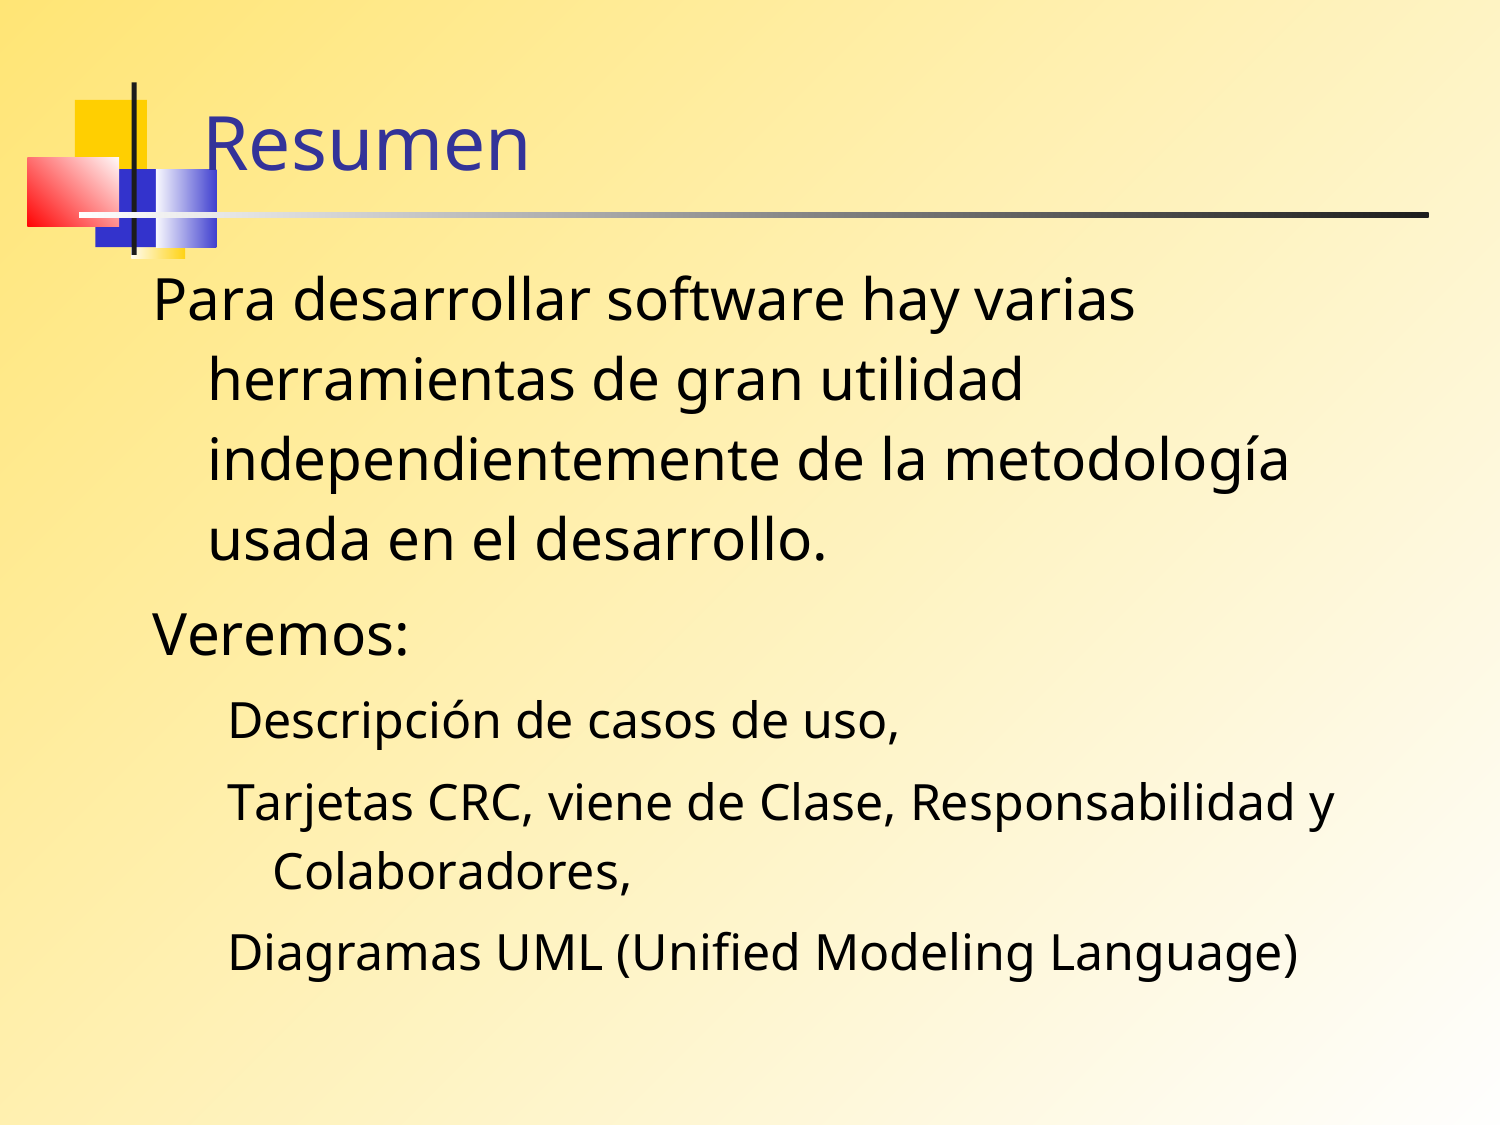

# Resumen
Para desarrollar software hay varias herramientas de gran utilidad independientemente de la metodología usada en el desarrollo.
Veremos:
Descripción de casos de uso,
Tarjetas CRC, viene de Clase, Responsabilidad y Colaboradores,
Diagramas UML (Unified Modeling Language)‏